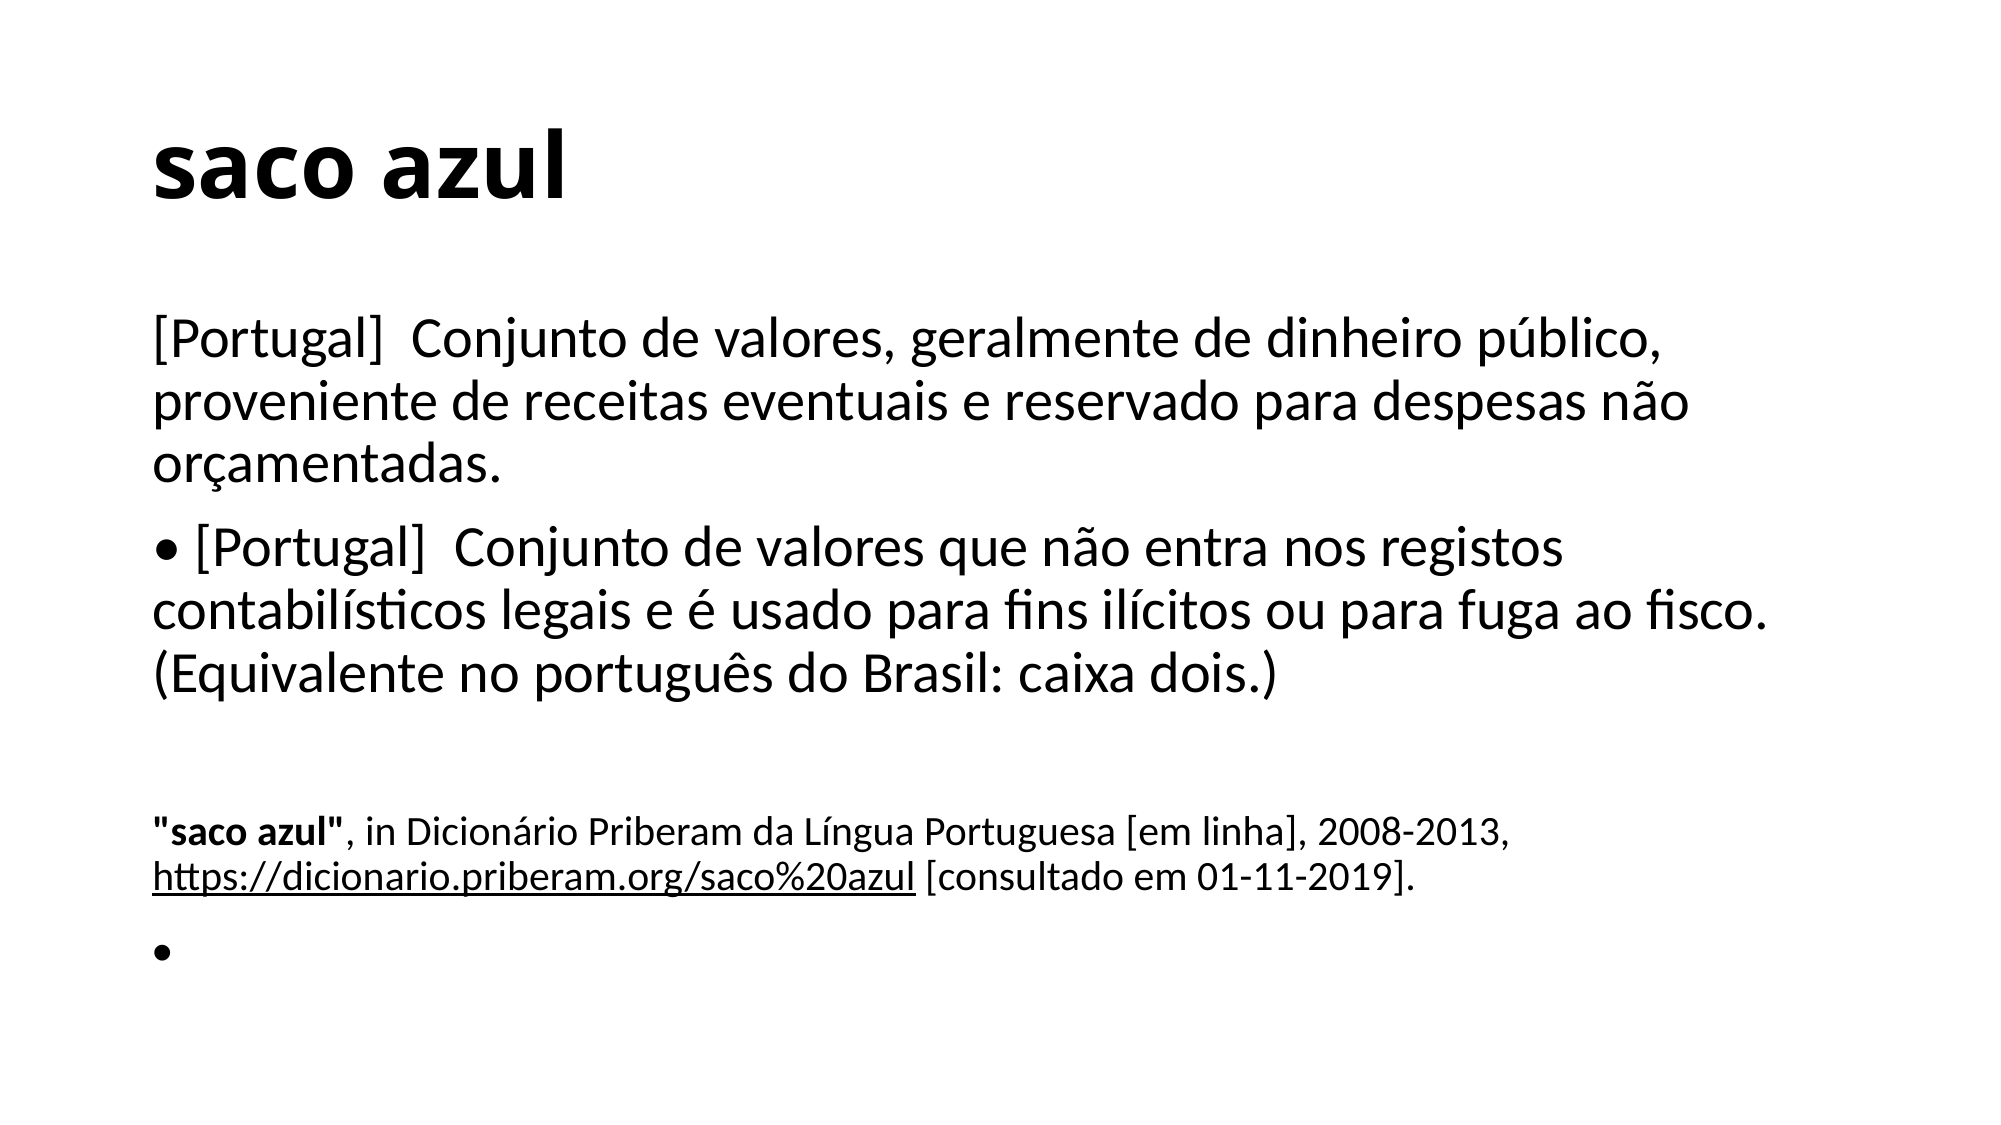

# saco azul
[Portugal]  Conjunto de valores, geralmente de dinheiro público, proveniente de receitas eventuais e reservado para despesas não orçamentadas.
• [Portugal]  Conjunto de valores que não entra nos registos contabilísticos legais e é usado para fins ilícitos ou para fuga ao fisco. (Equivalente no português do Brasil: caixa dois.)
"saco azul", in Dicionário Priberam da Língua Portuguesa [em linha], 2008-2013, https://dicionario.priberam.org/saco%20azul [consultado em 01-11-2019].